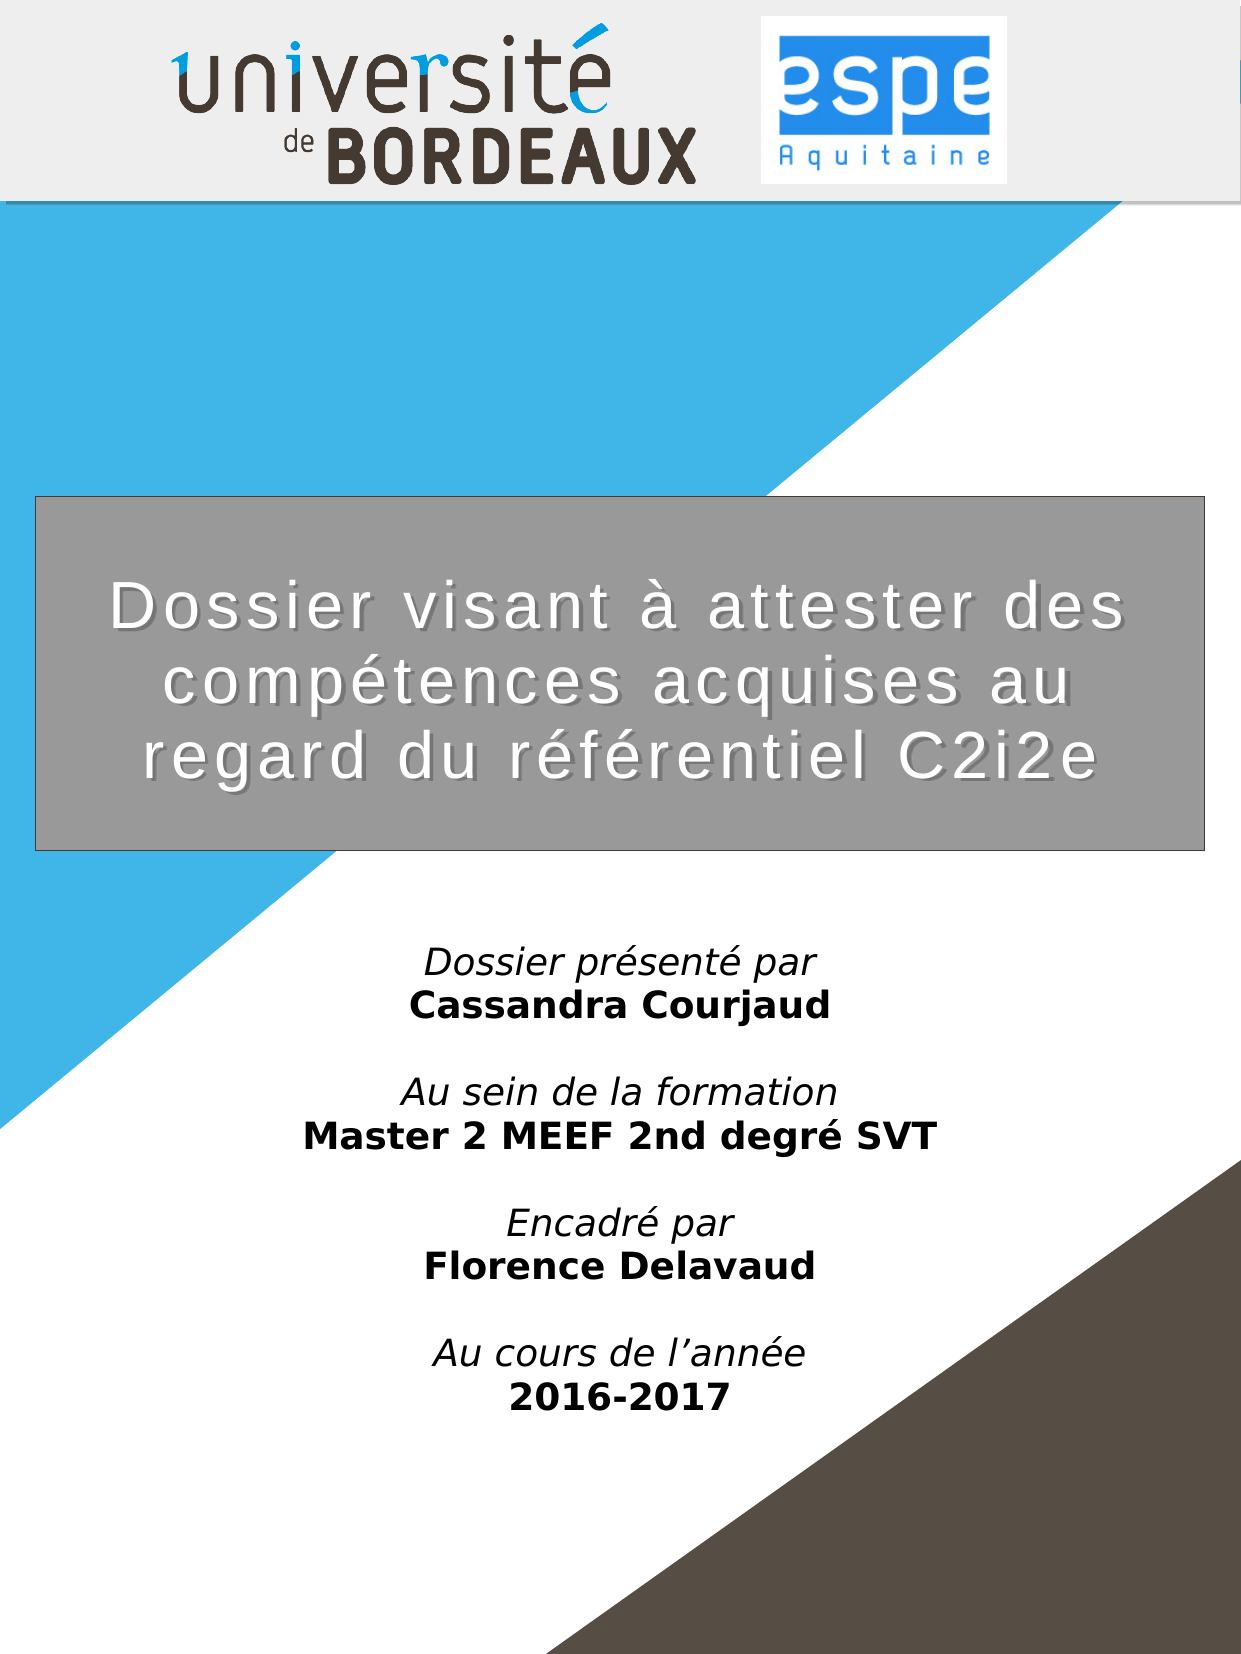

Dossier visant à attester des compétences acquises au regard du référentiel C2i2e
Dossier présenté par
Cassandra Courjaud
Au sein de la formation
Master 2 MEEF 2nd degré SVT
Encadré par
Florence Delavaud
Au cours de l’année
2016-2017